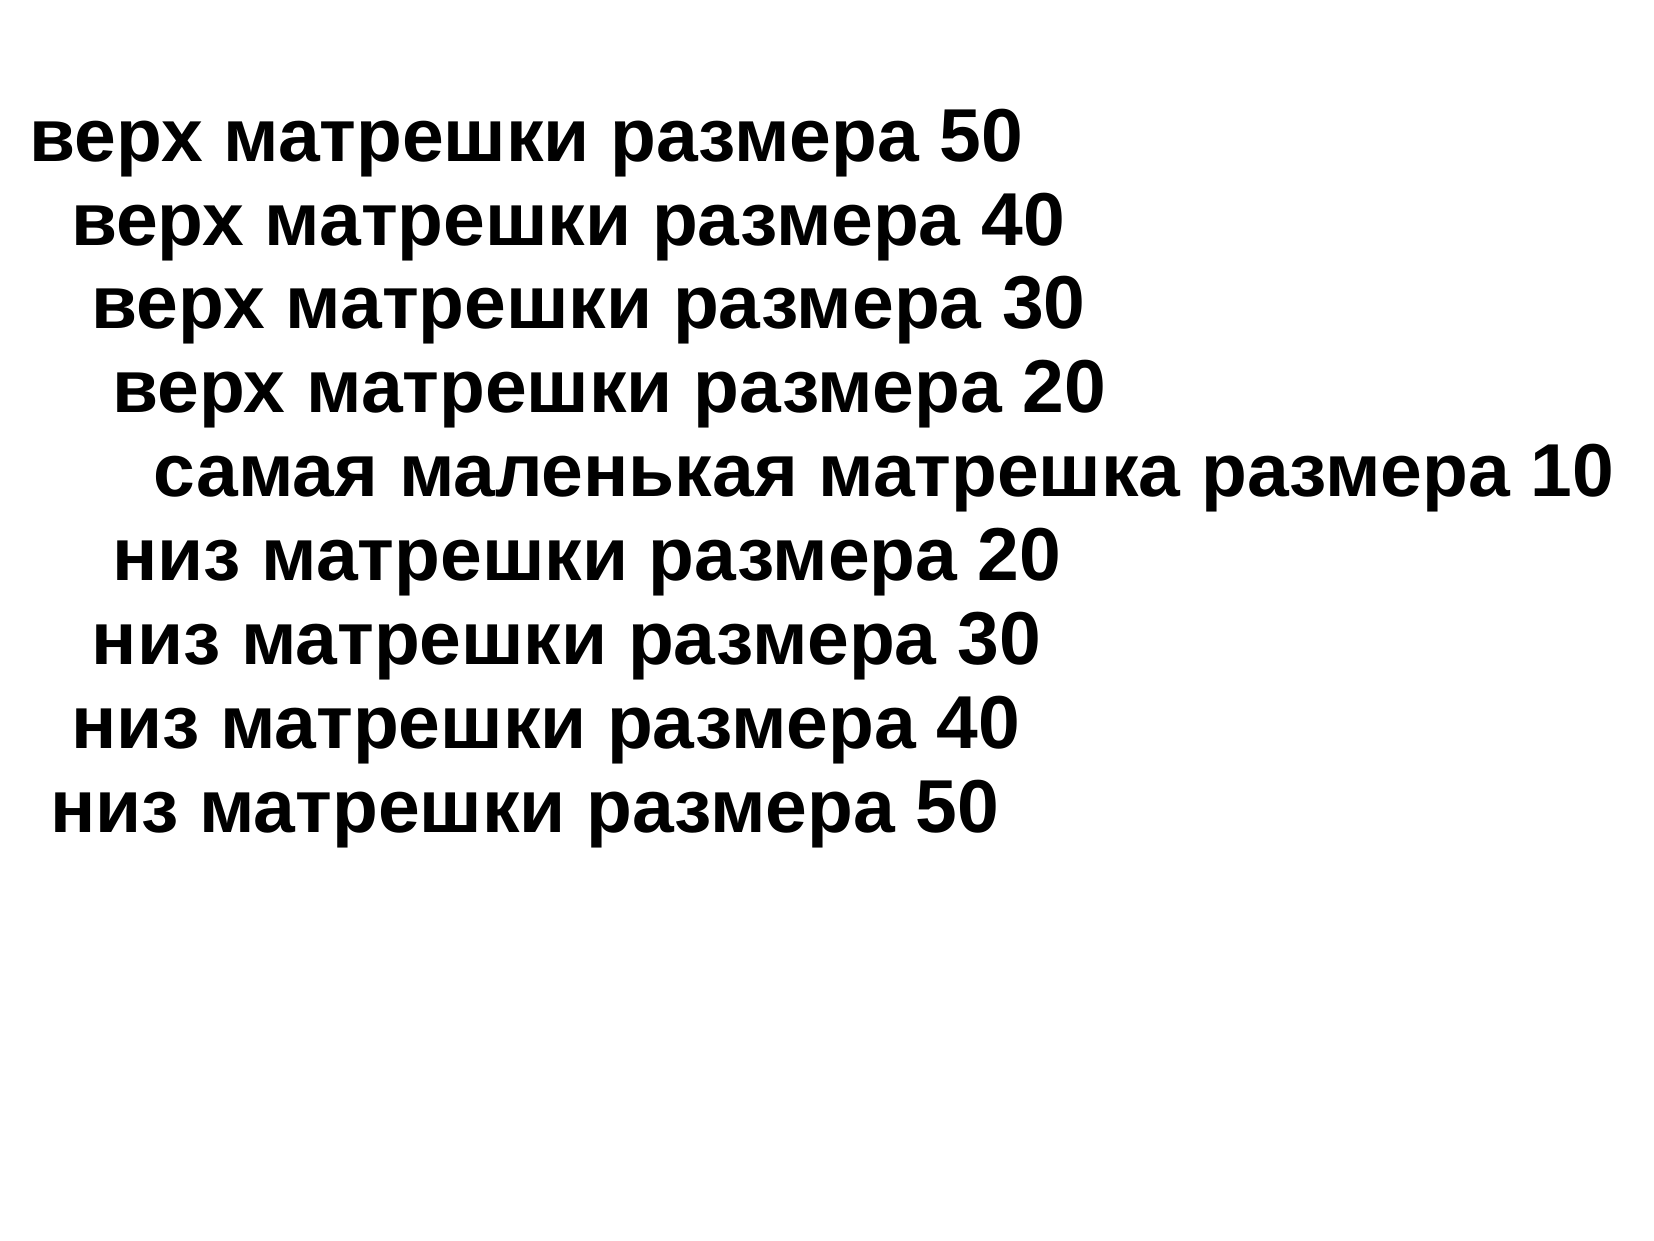

верх матрешки размера 50
 верх матрешки размера 40
 верх матрешки размера 30
 верх матрешки размера 20
 самая маленькая матрешка размера 10
 низ матрешки размера 20
 низ матрешки размера 30
 низ матрешки размера 40
 низ матрешки размера 50